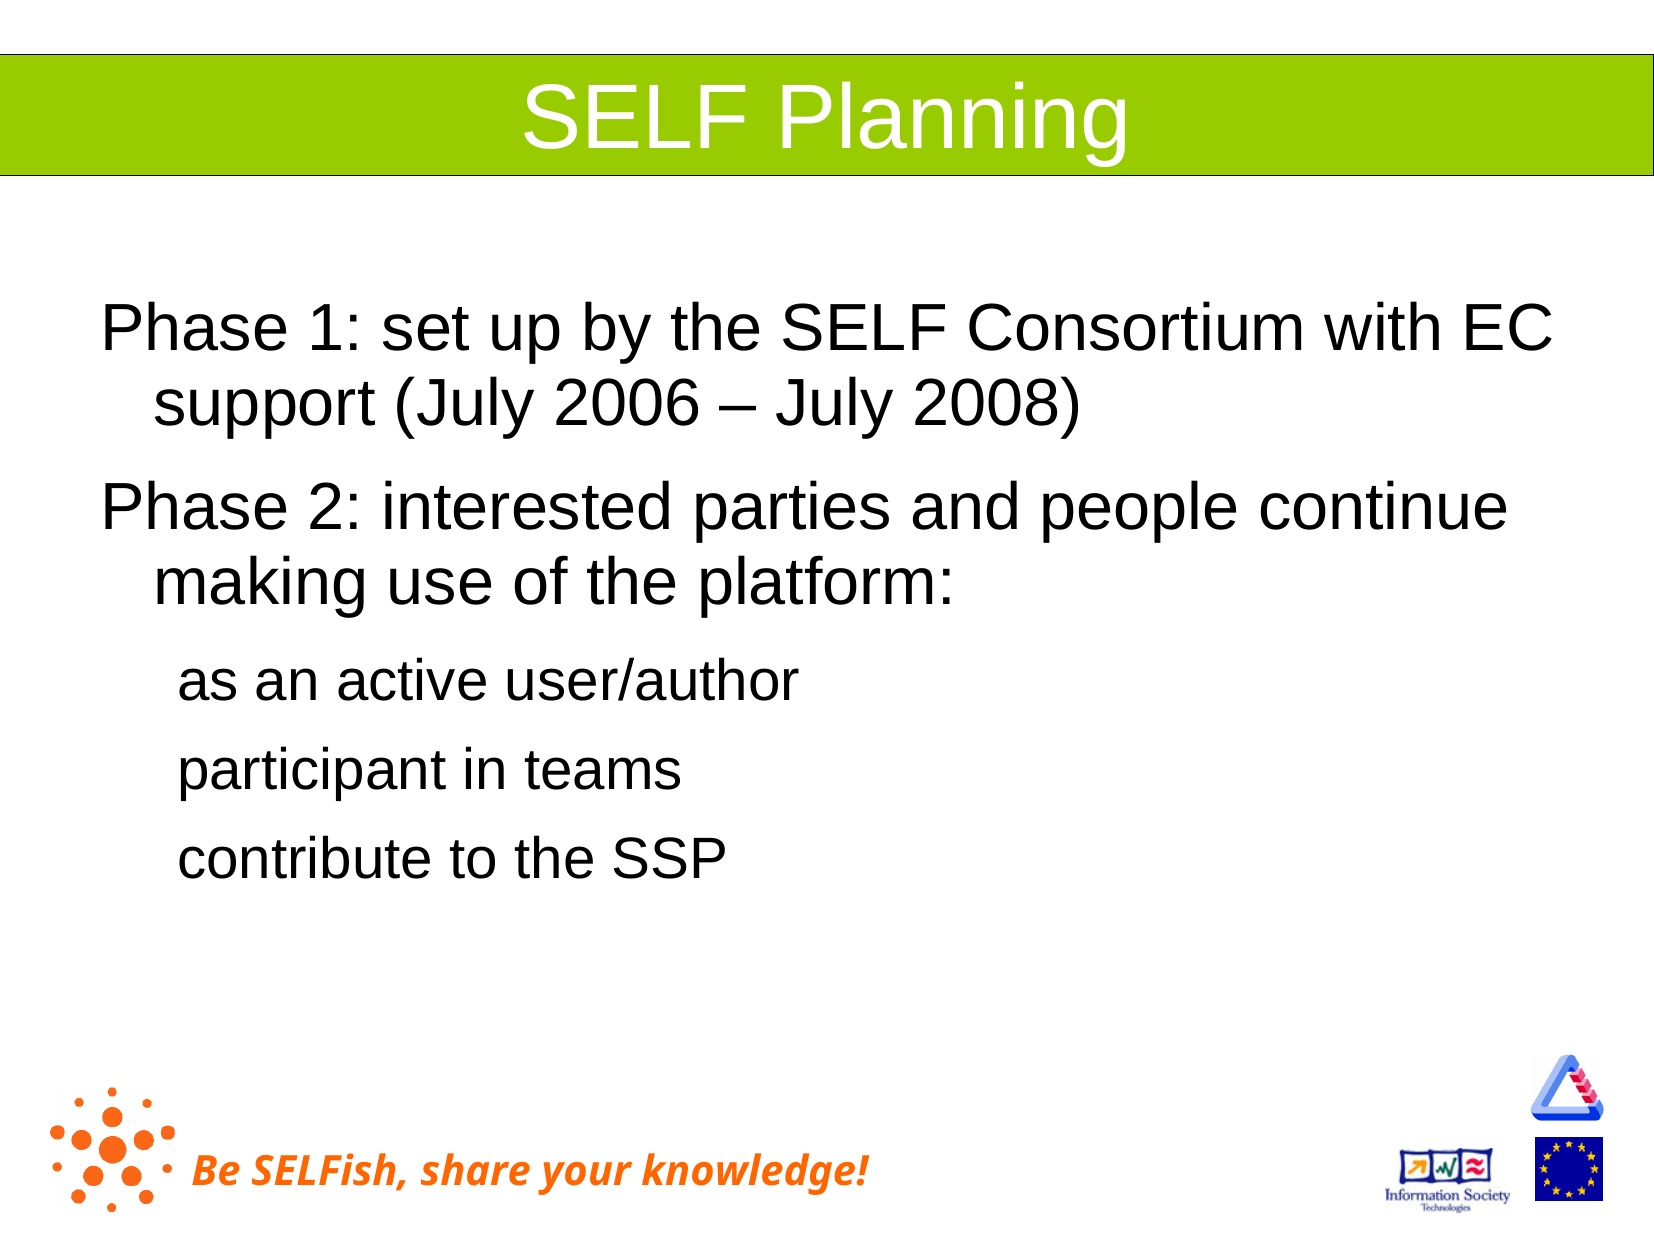

# SELF Planning
Phase 1: set up by the SELF Consortium with EC support (July 2006 – July 2008)
Phase 2: interested parties and people continue making use of the platform:
as an active user/author
participant in teams
contribute to the SSP